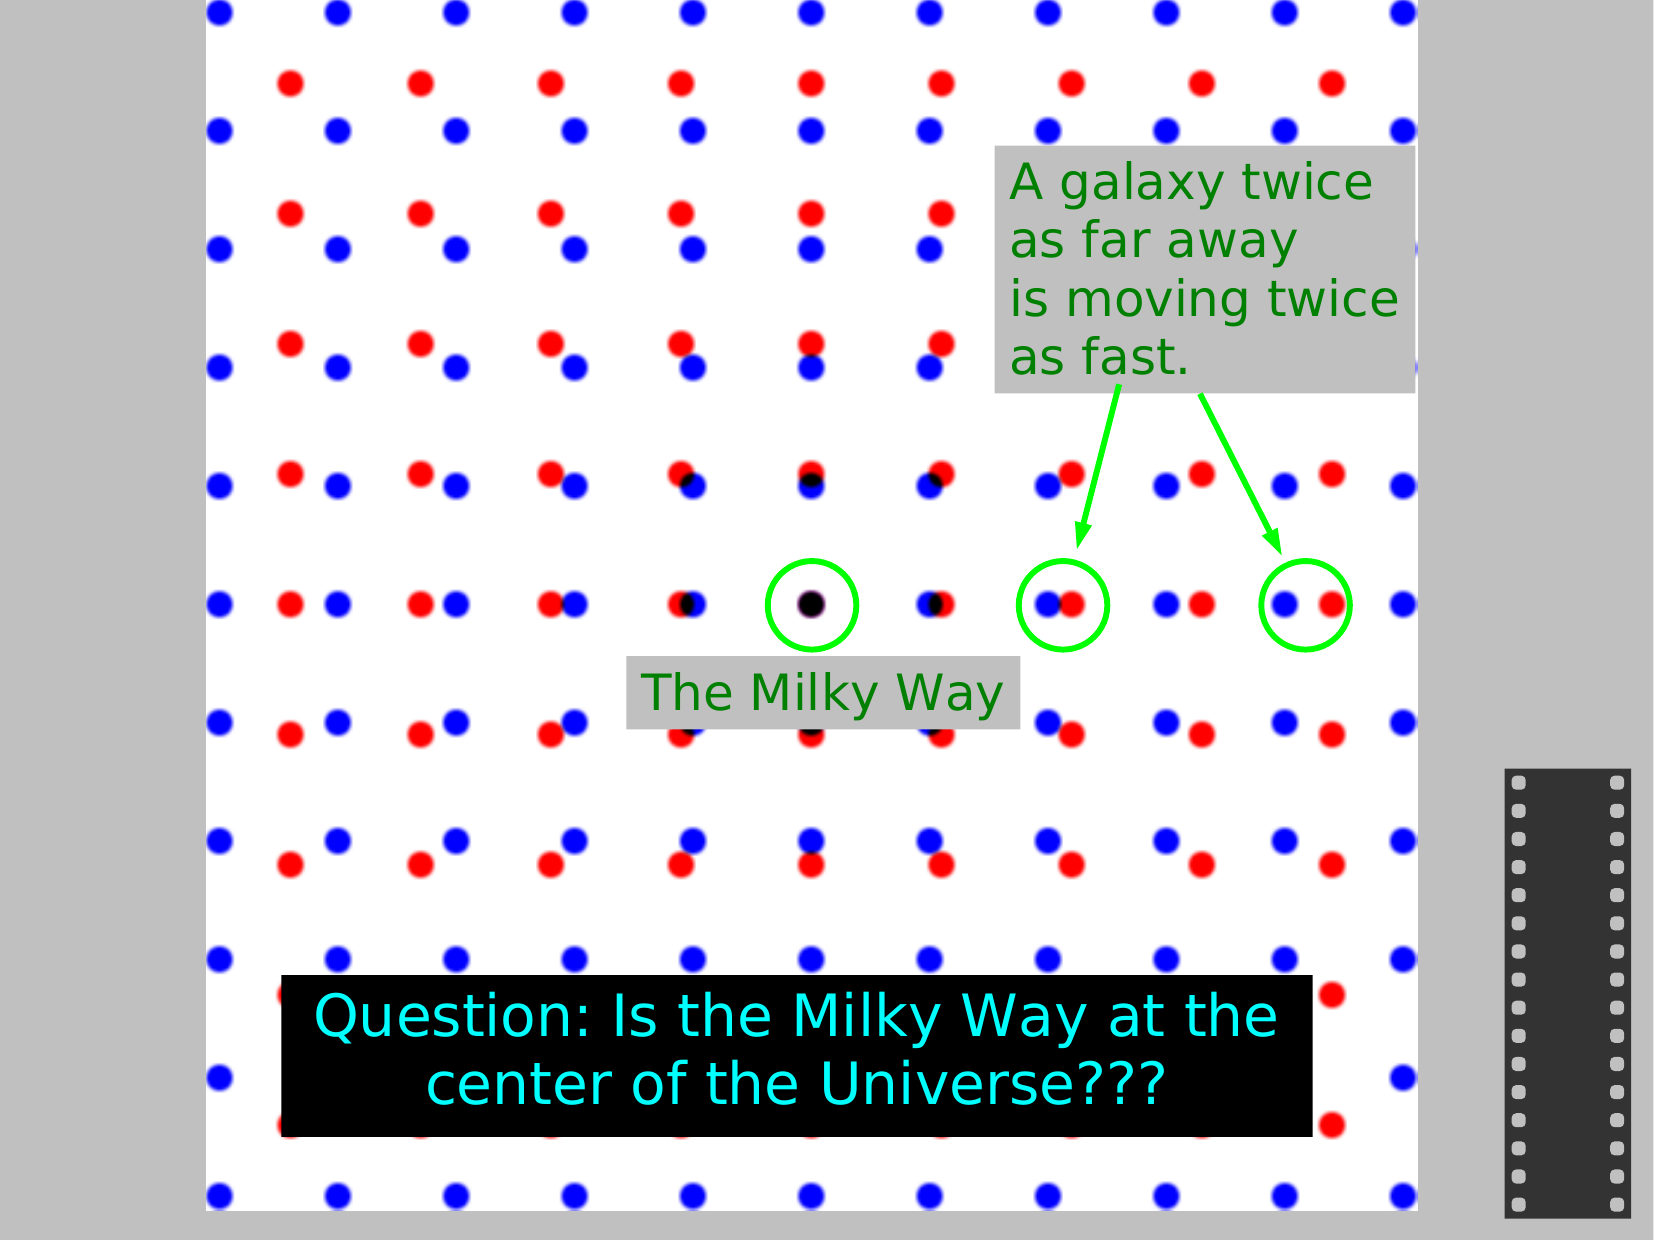

A galaxy twice
as far away
is moving twice
as fast.
The Milky Way
Question: Is the Milky Way at the center of the Universe???